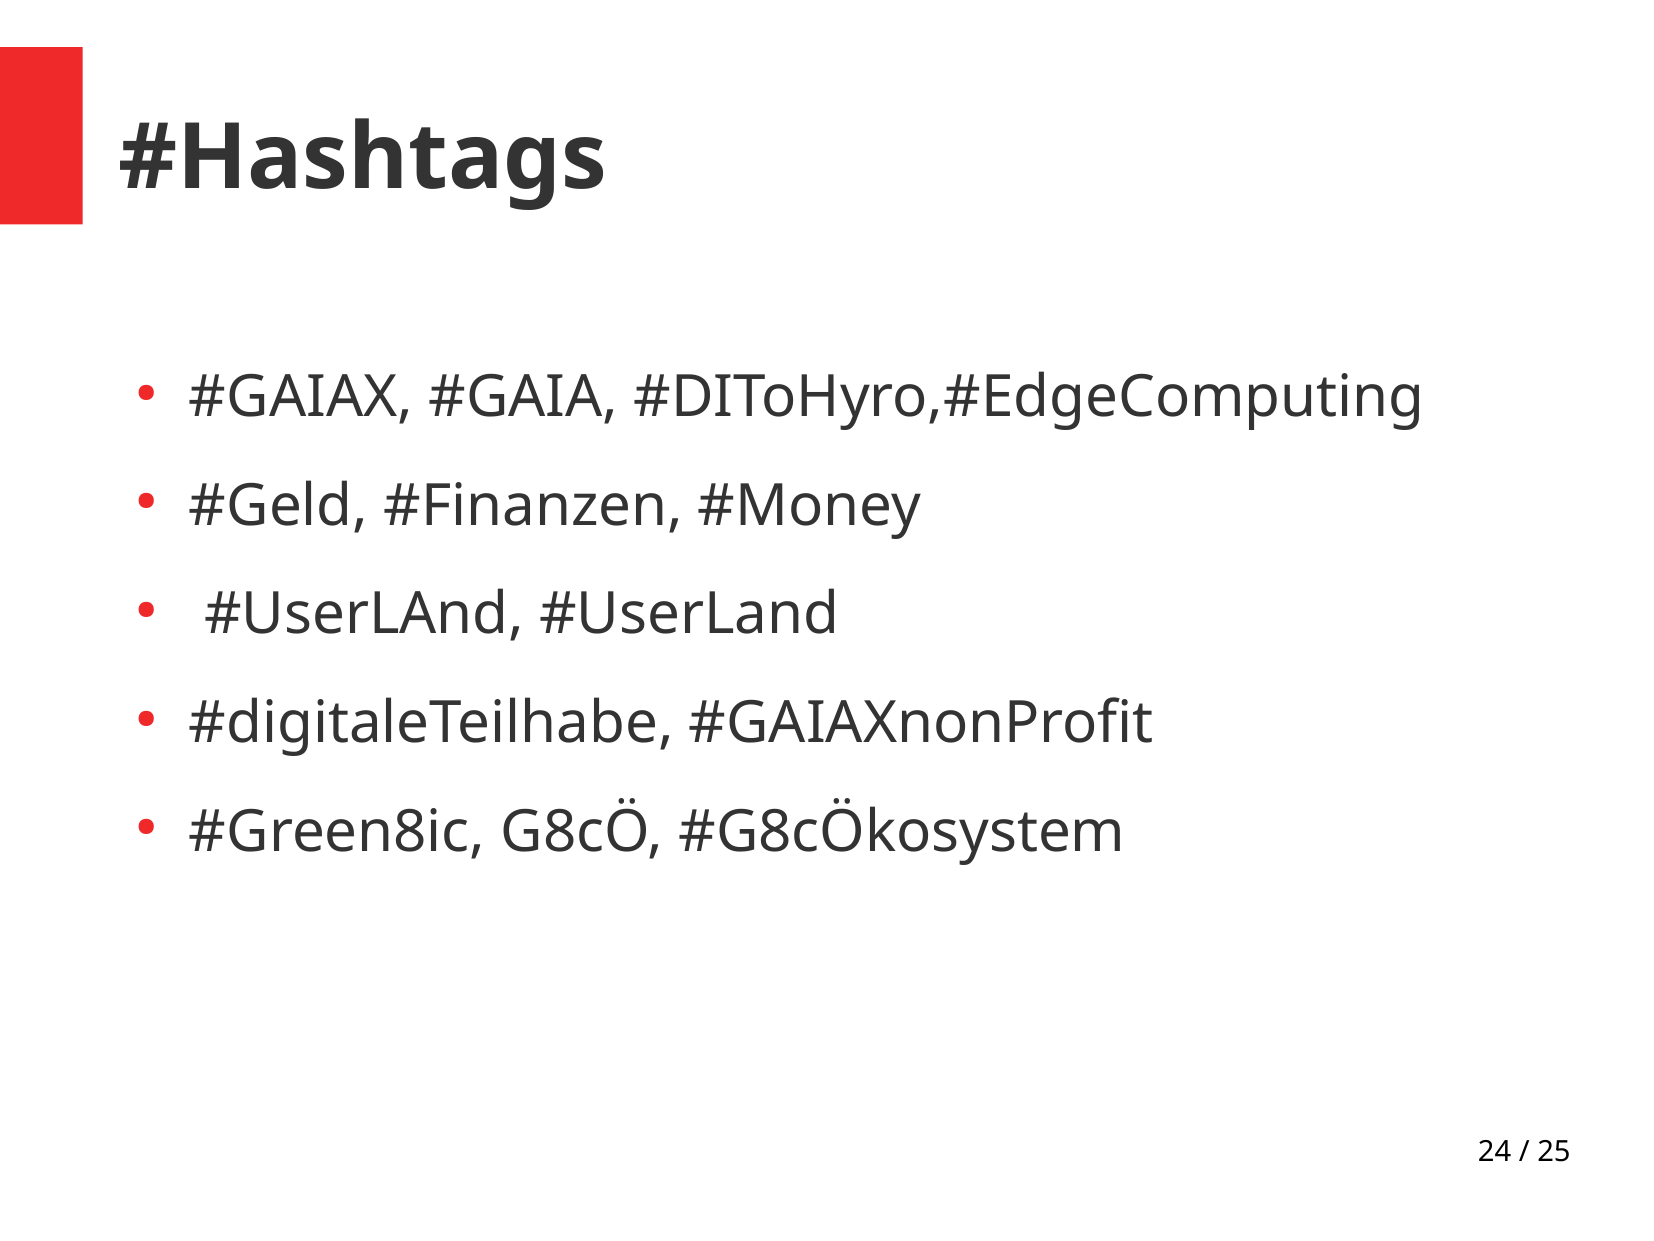

# #Hashtags
#GAIAX, #GAIA, #DIToHyro,#EdgeComputing
#Geld, #Finanzen, #Money
 #UserLAnd, #UserLand
#digitaleTeilhabe, #GAIAXnonProfit
#Green8ic, G8cÖ, #G8cÖkosystem
24